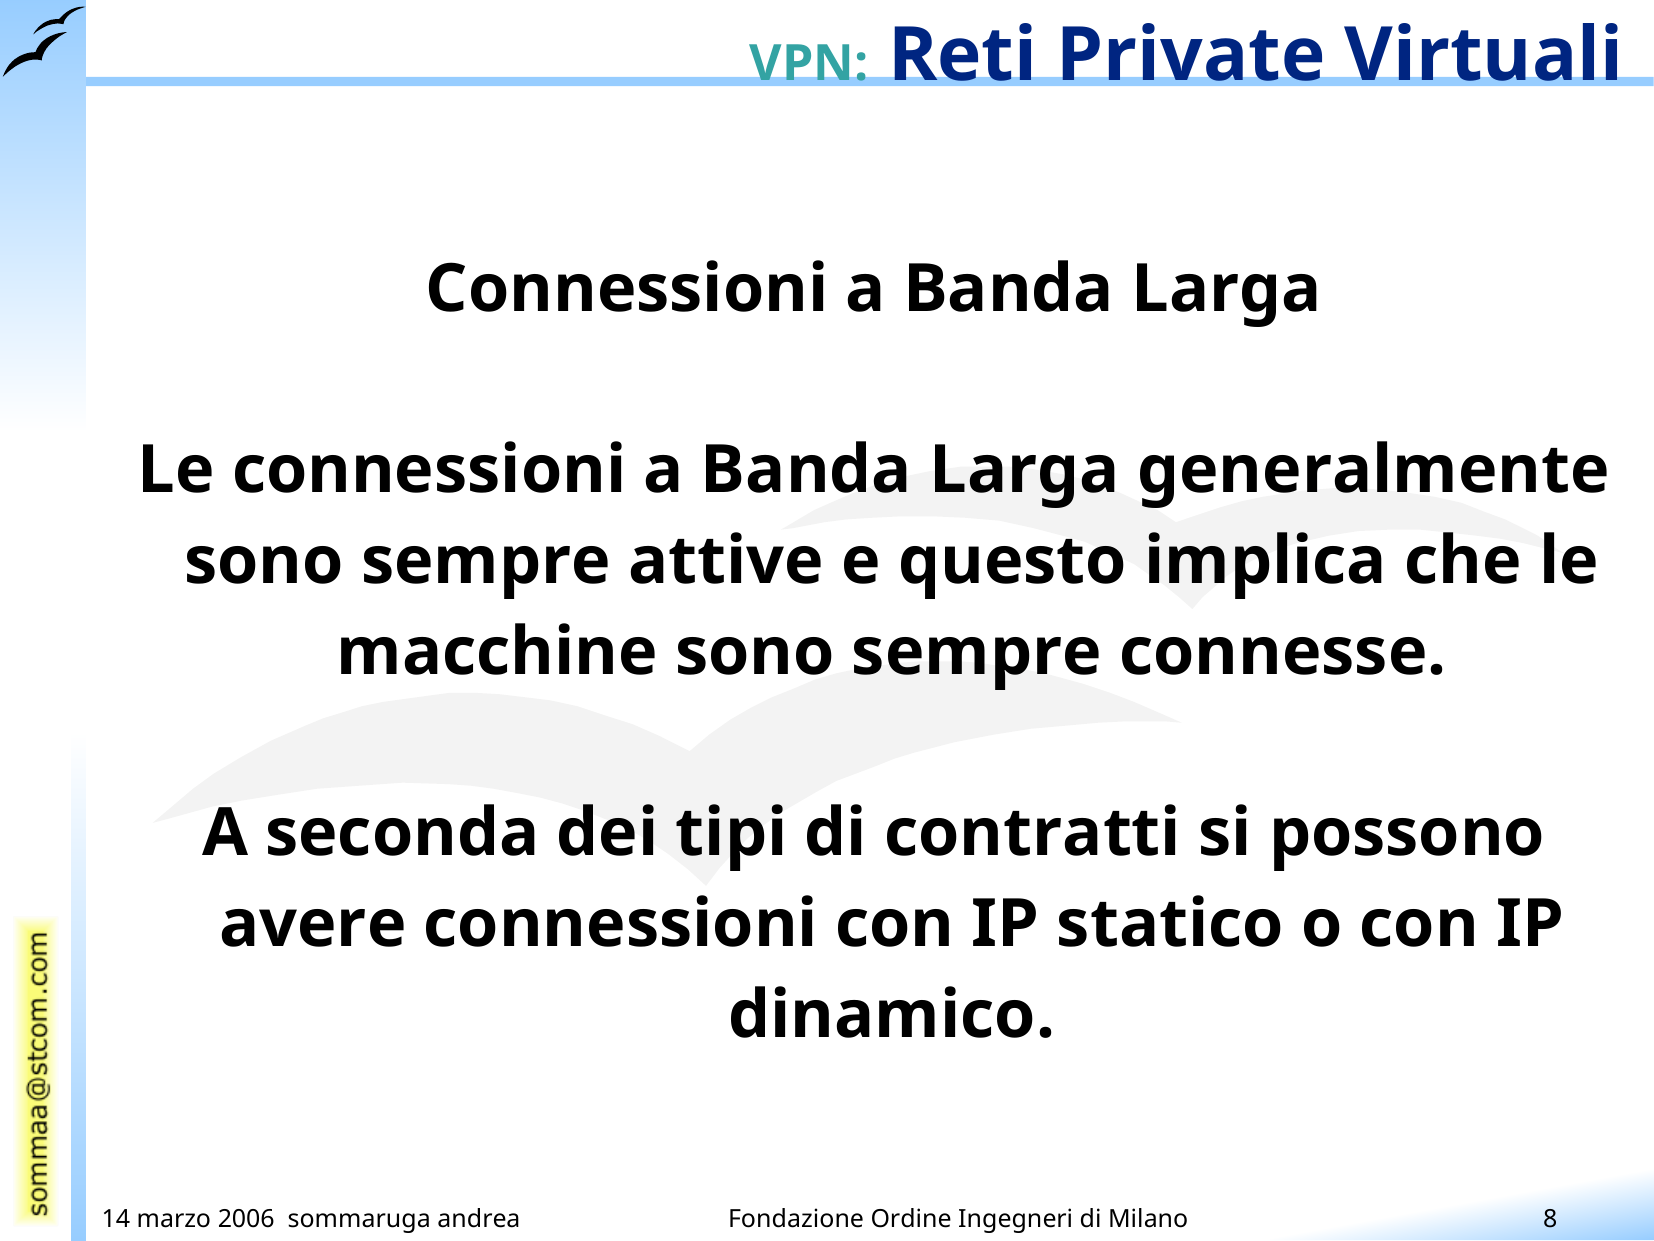

# VPN: Reti Private Virtuali
Connessioni a Banda Larga
Le connessioni a Banda Larga generalmente sono sempre attive e questo implica che le macchine sono sempre connesse.
A seconda dei tipi di contratti si possono avere connessioni con IP statico o con IP dinamico.